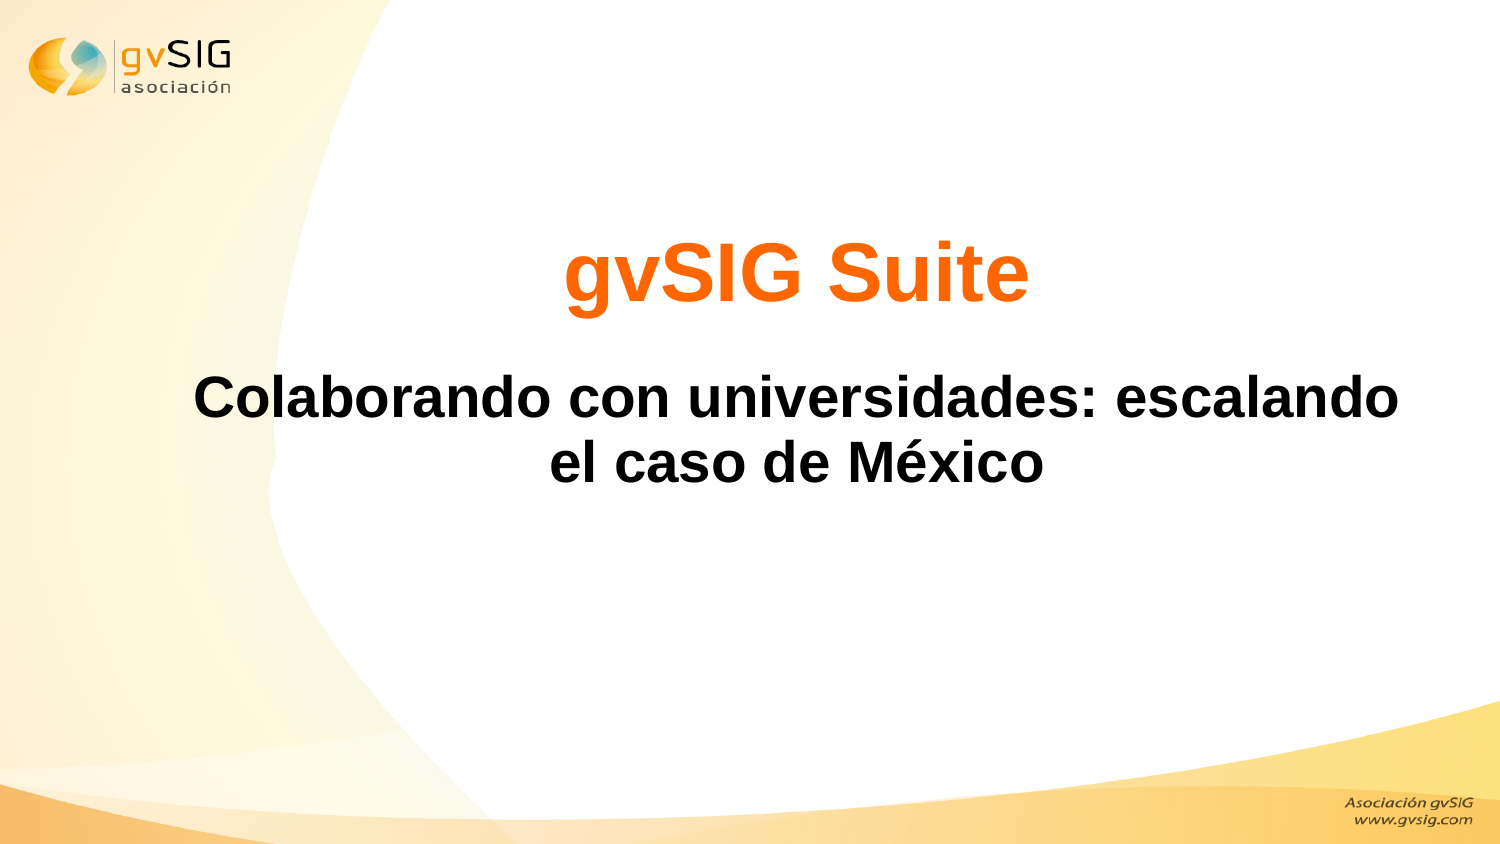

gvSIG Suite
Colaborando con universidades: escalando el caso de México